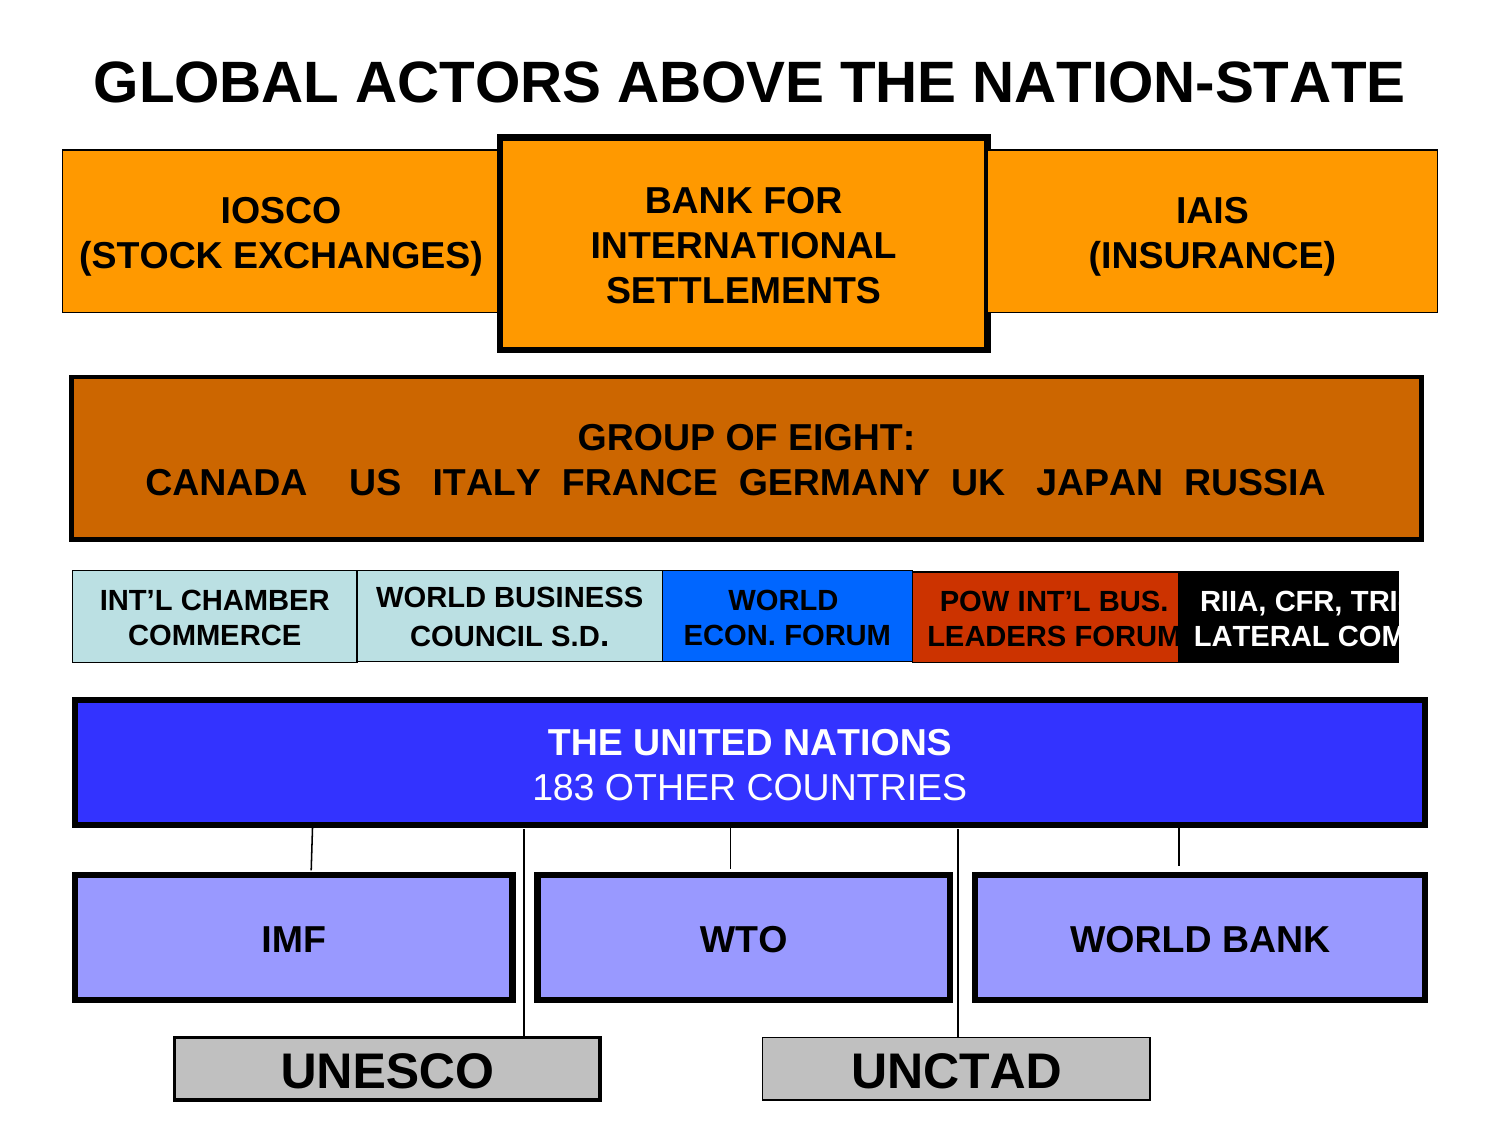

GLOBAL ACTORS ABOVE THE NATION-STATE
BANK FOR
INTERNATIONAL
SETTLEMENTS
IOSCO
(STOCK EXCHANGES)
IAIS
(INSURANCE)
GROUP OF EIGHT:
CANADA US ITALY FRANCE GERMANY UK JAPAN RUSSIA
INT’L CHAMBER
COMMERCE
WORLD BUSINESS
COUNCIL S.D.
WORLD
ECON. FORUM
POW INT’L BUS.
LEADERS FORUM
RIIA, CFR, TRI-
LATERAL COM.
THE UNITED NATIONS
183 OTHER COUNTRIES
IMF
WTO
WORLD BANK
UNESCO
UNCTAD